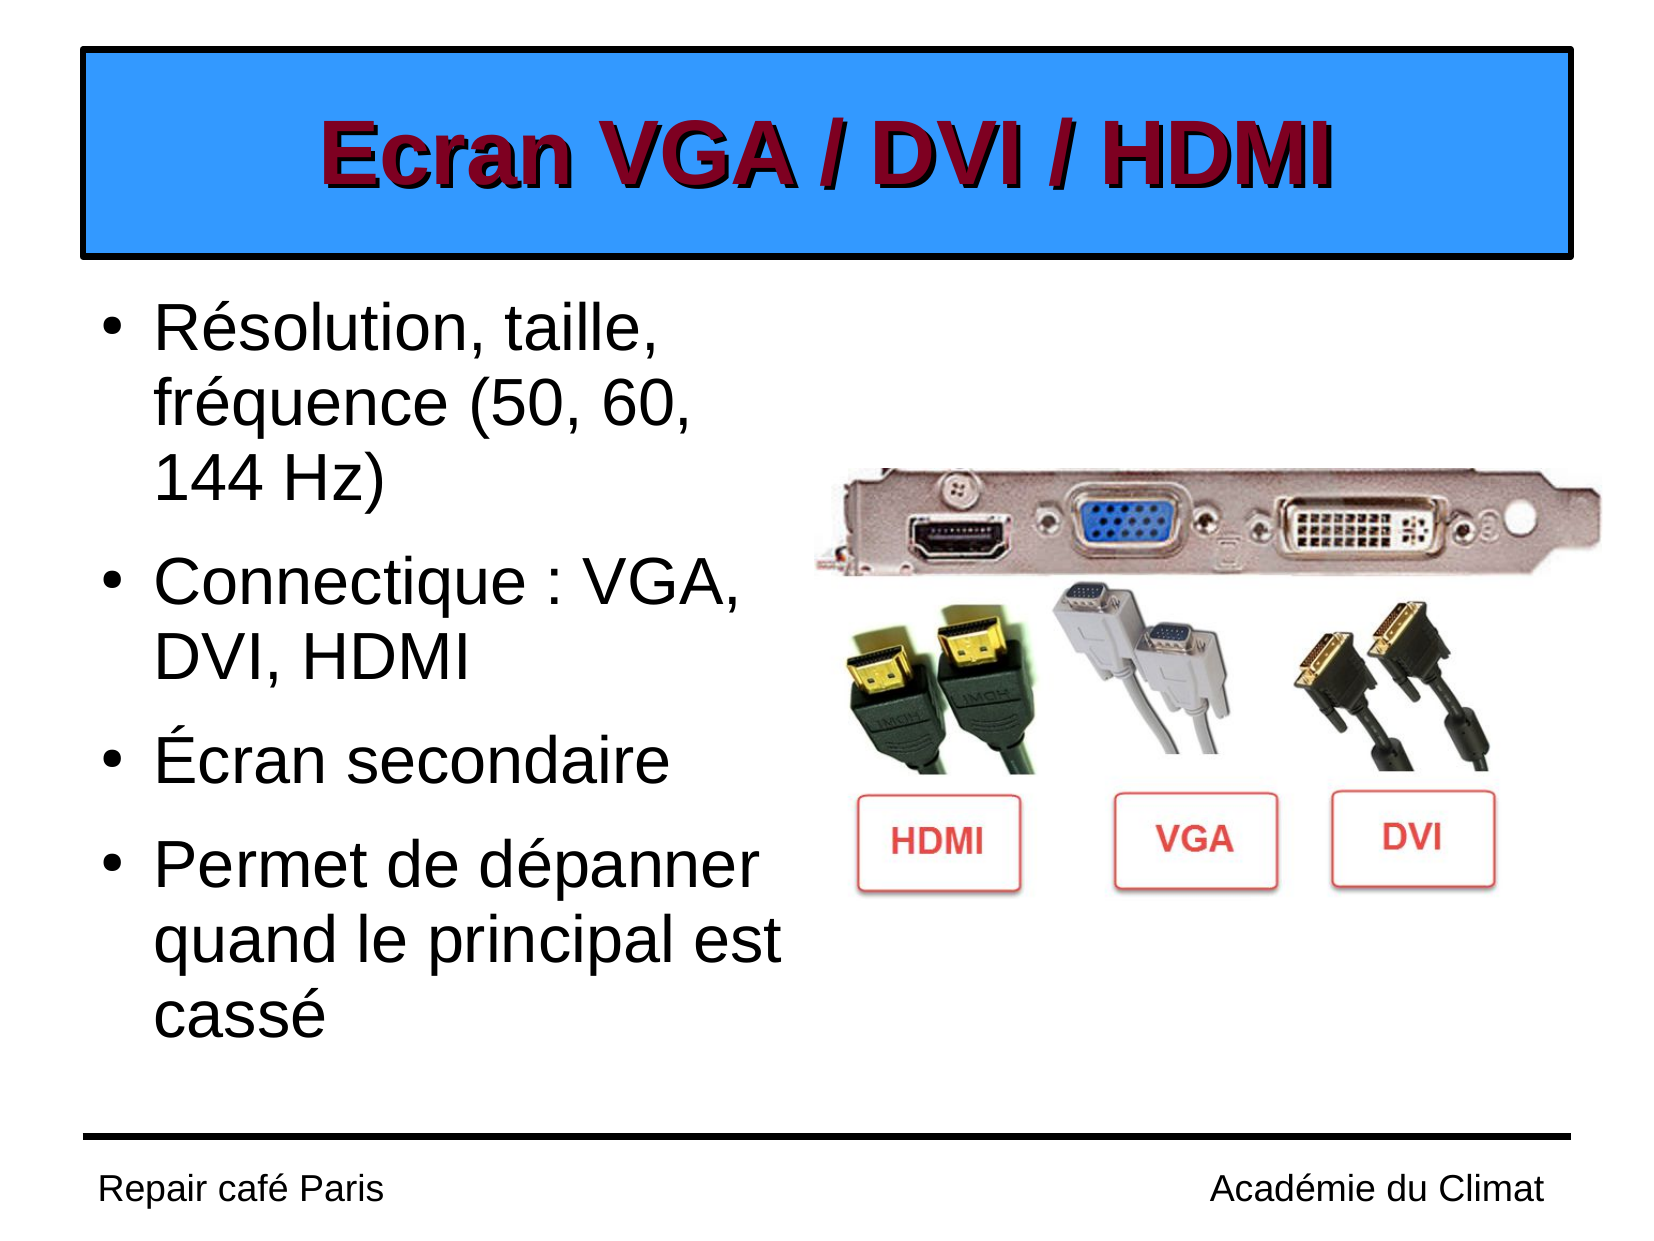

# Ecran VGA / DVI / HDMI
Résolution, taille, fréquence (50, 60, 144 Hz)
Connectique : VGA, DVI, HDMI
Écran secondaire
Permet de dépanner quand le principal est cassé
Repair café Paris	Académie du Climat